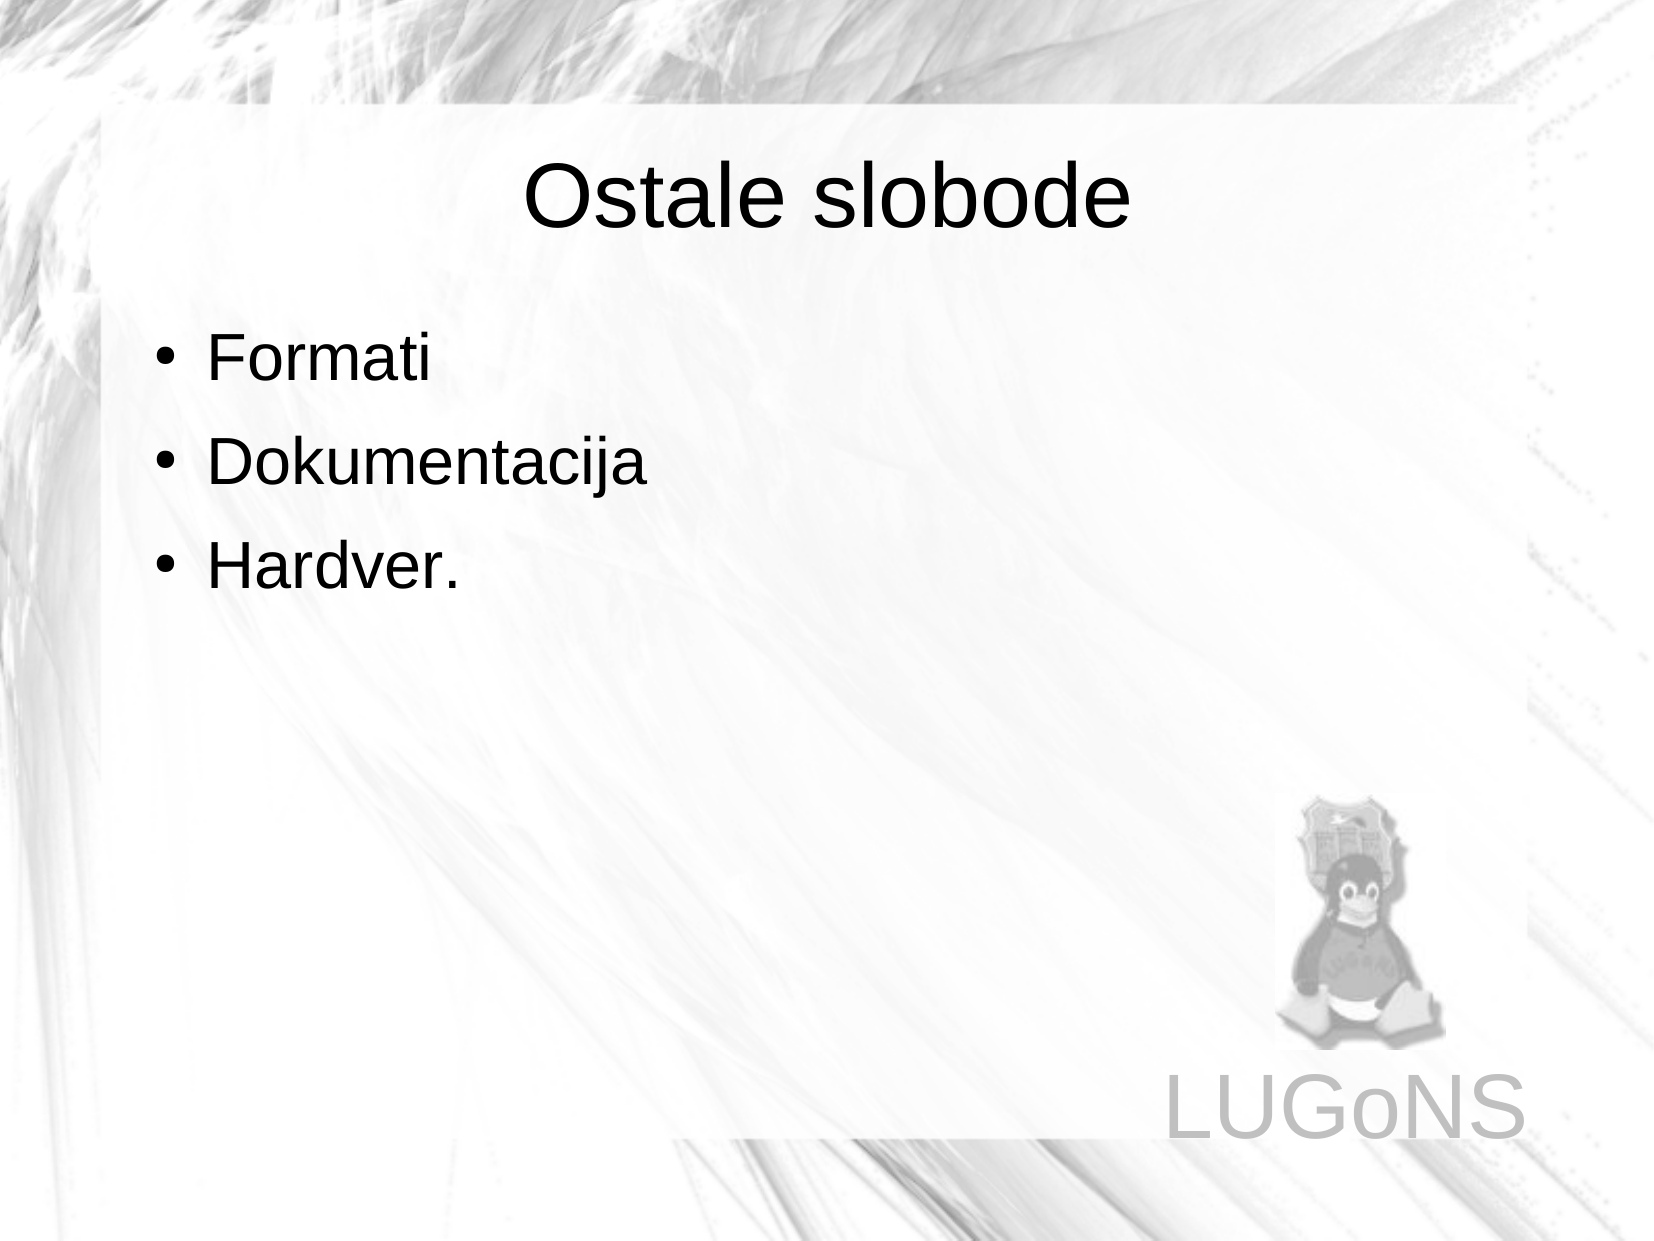

# Ostale slobode
Formati
Dokumentacija
Hardver.
LUGoNS